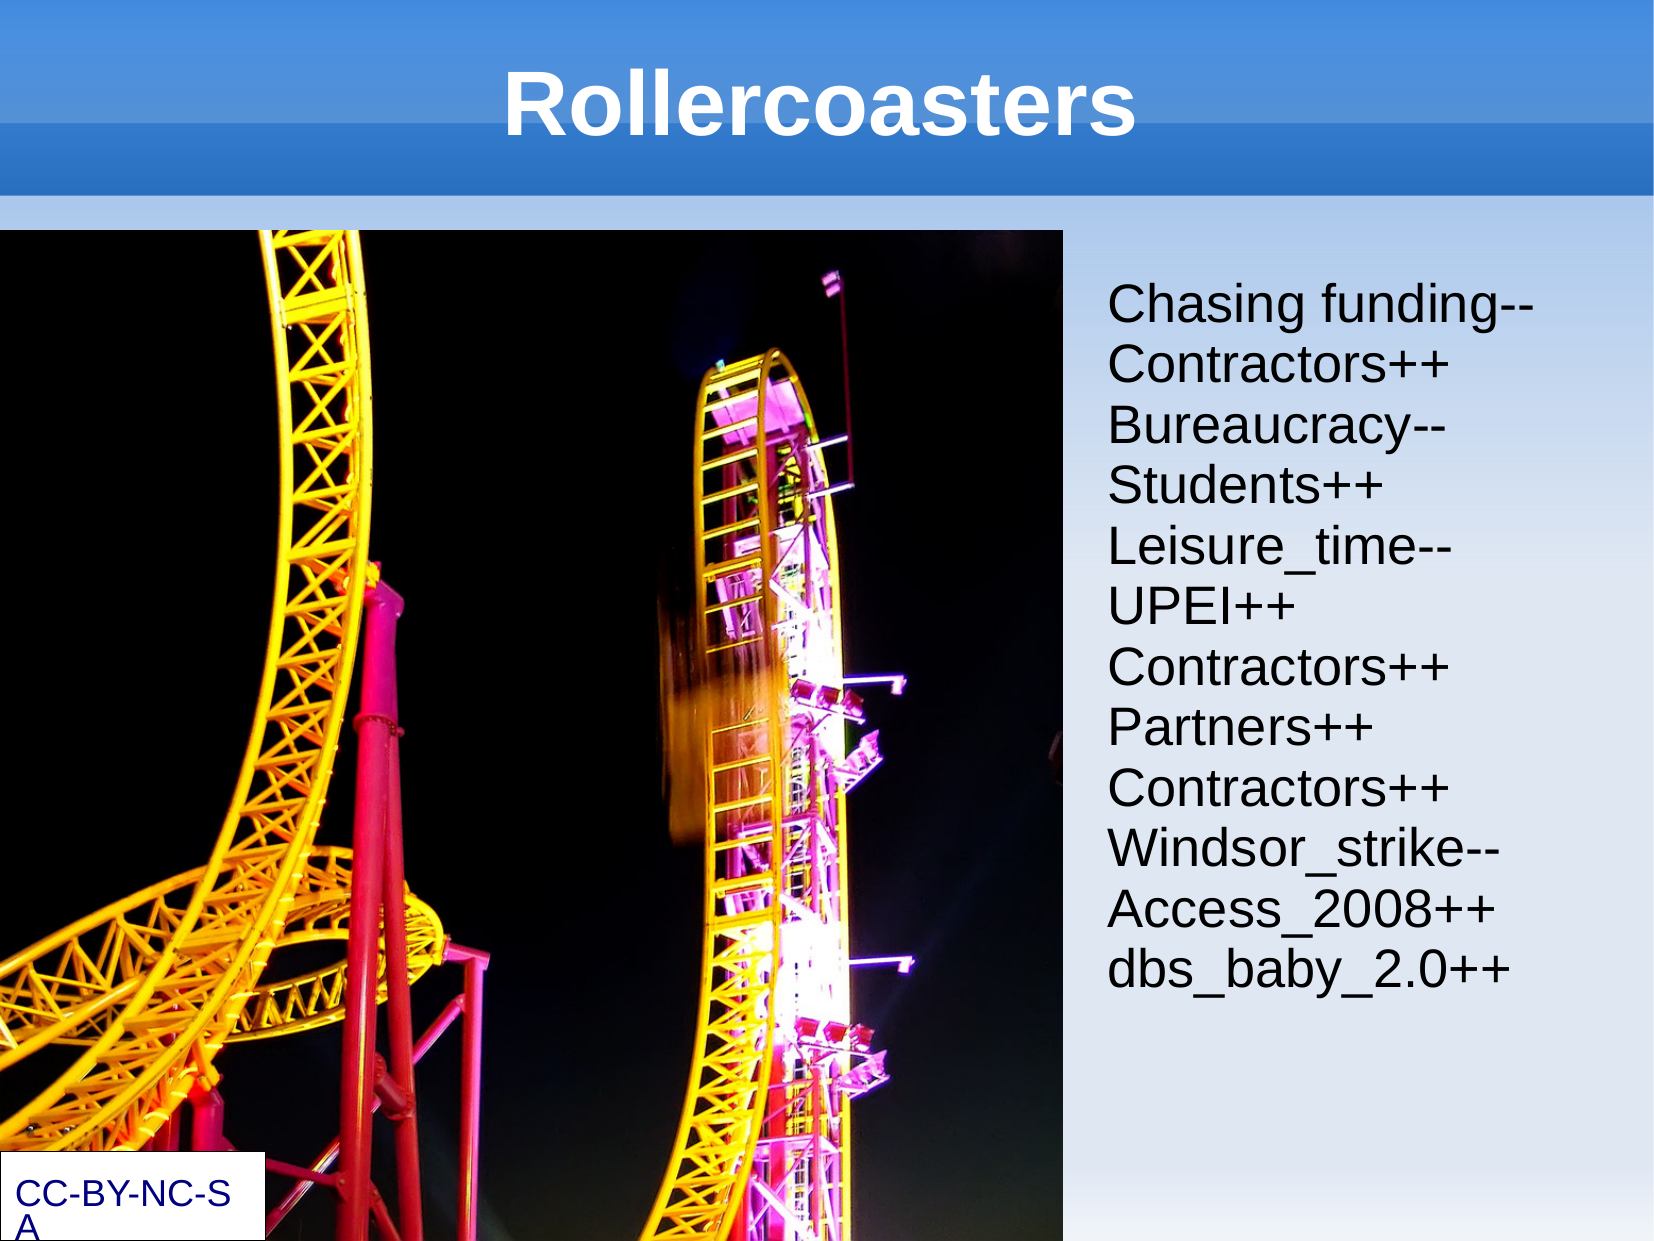

# Rollercoasters
Chasing funding--
Contractors++
Bureaucracy--
Students++
Leisure_time--
UPEI++
Contractors++
Partners++
Contractors++
Windsor_strike--
Access_2008++
dbs_baby_2.0++
CC-BY-NC-SA